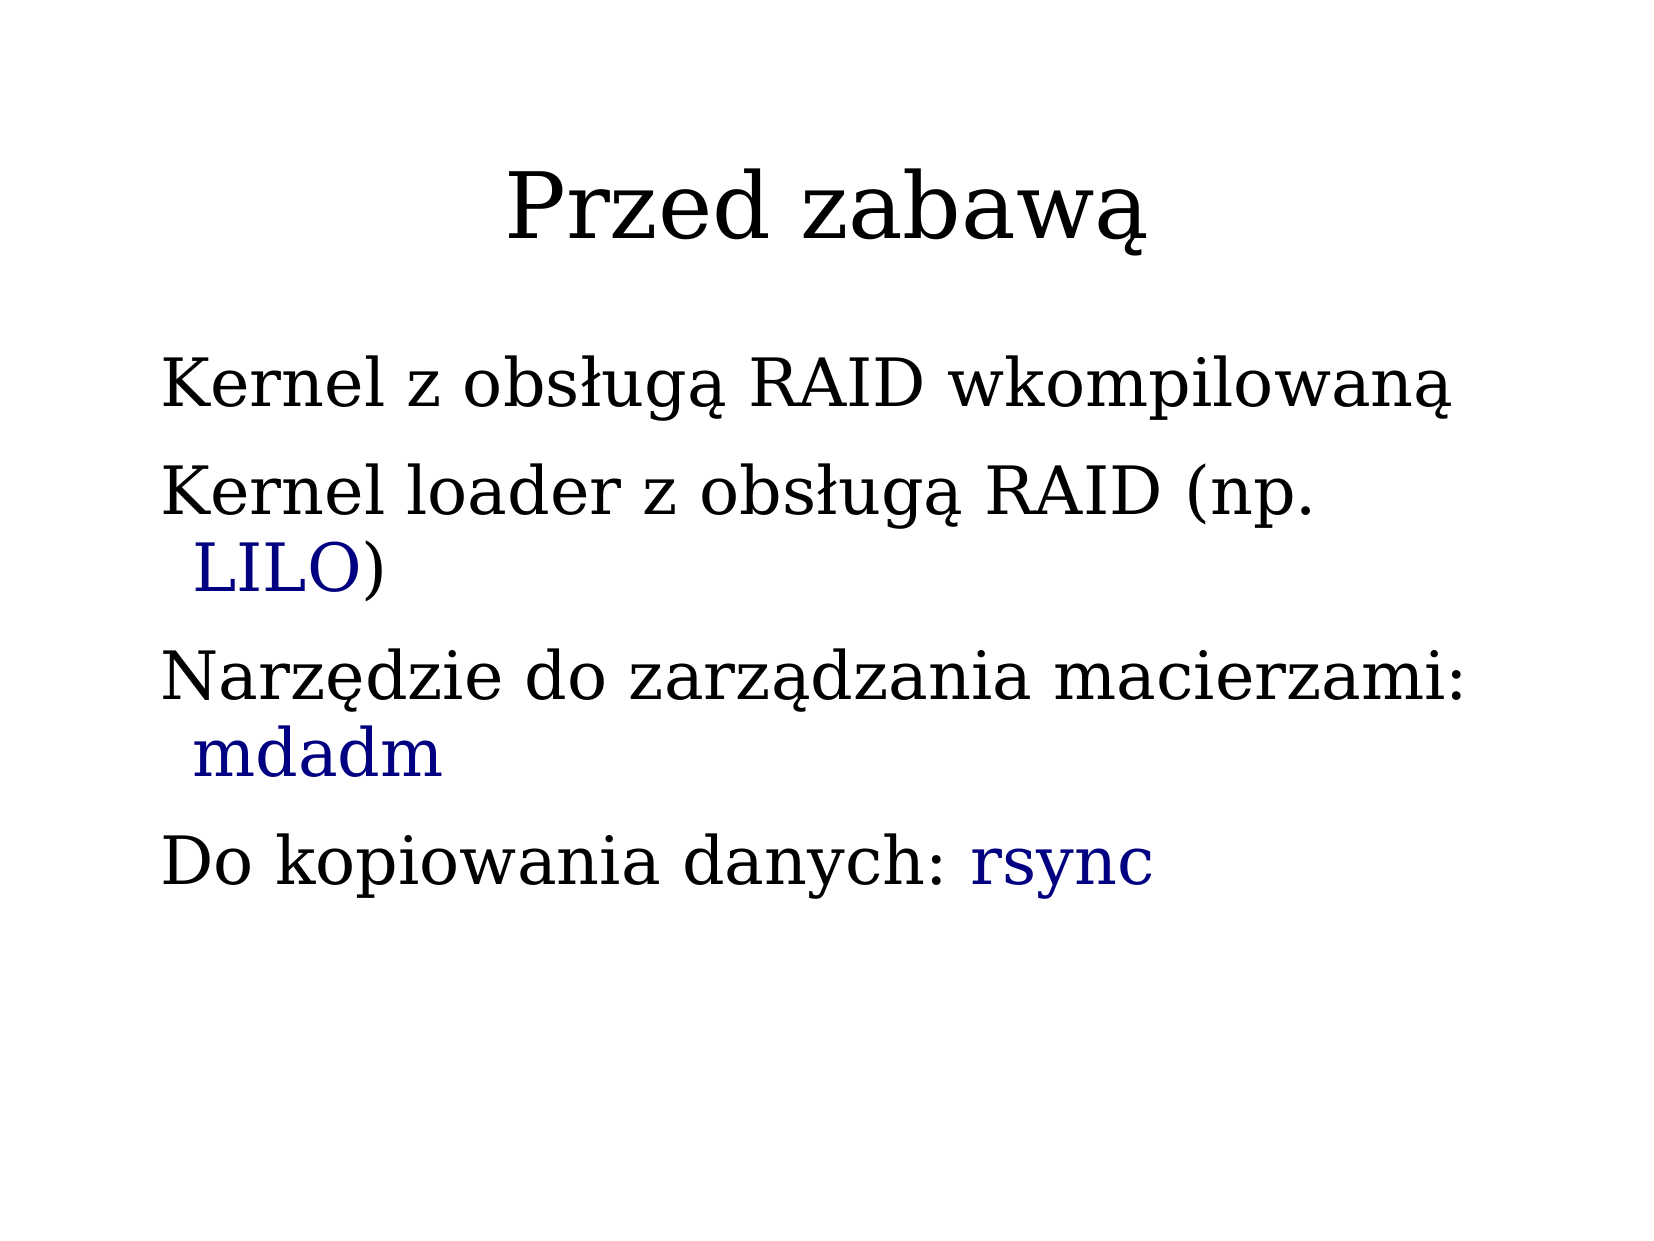

# Przed zabawą
 Kernel z obsługą RAID wkompilowaną
 Kernel loader z obsługą RAID (np. LILO)
 Narzędzie do zarządzania macierzami: mdadm
 Do kopiowania danych: rsync